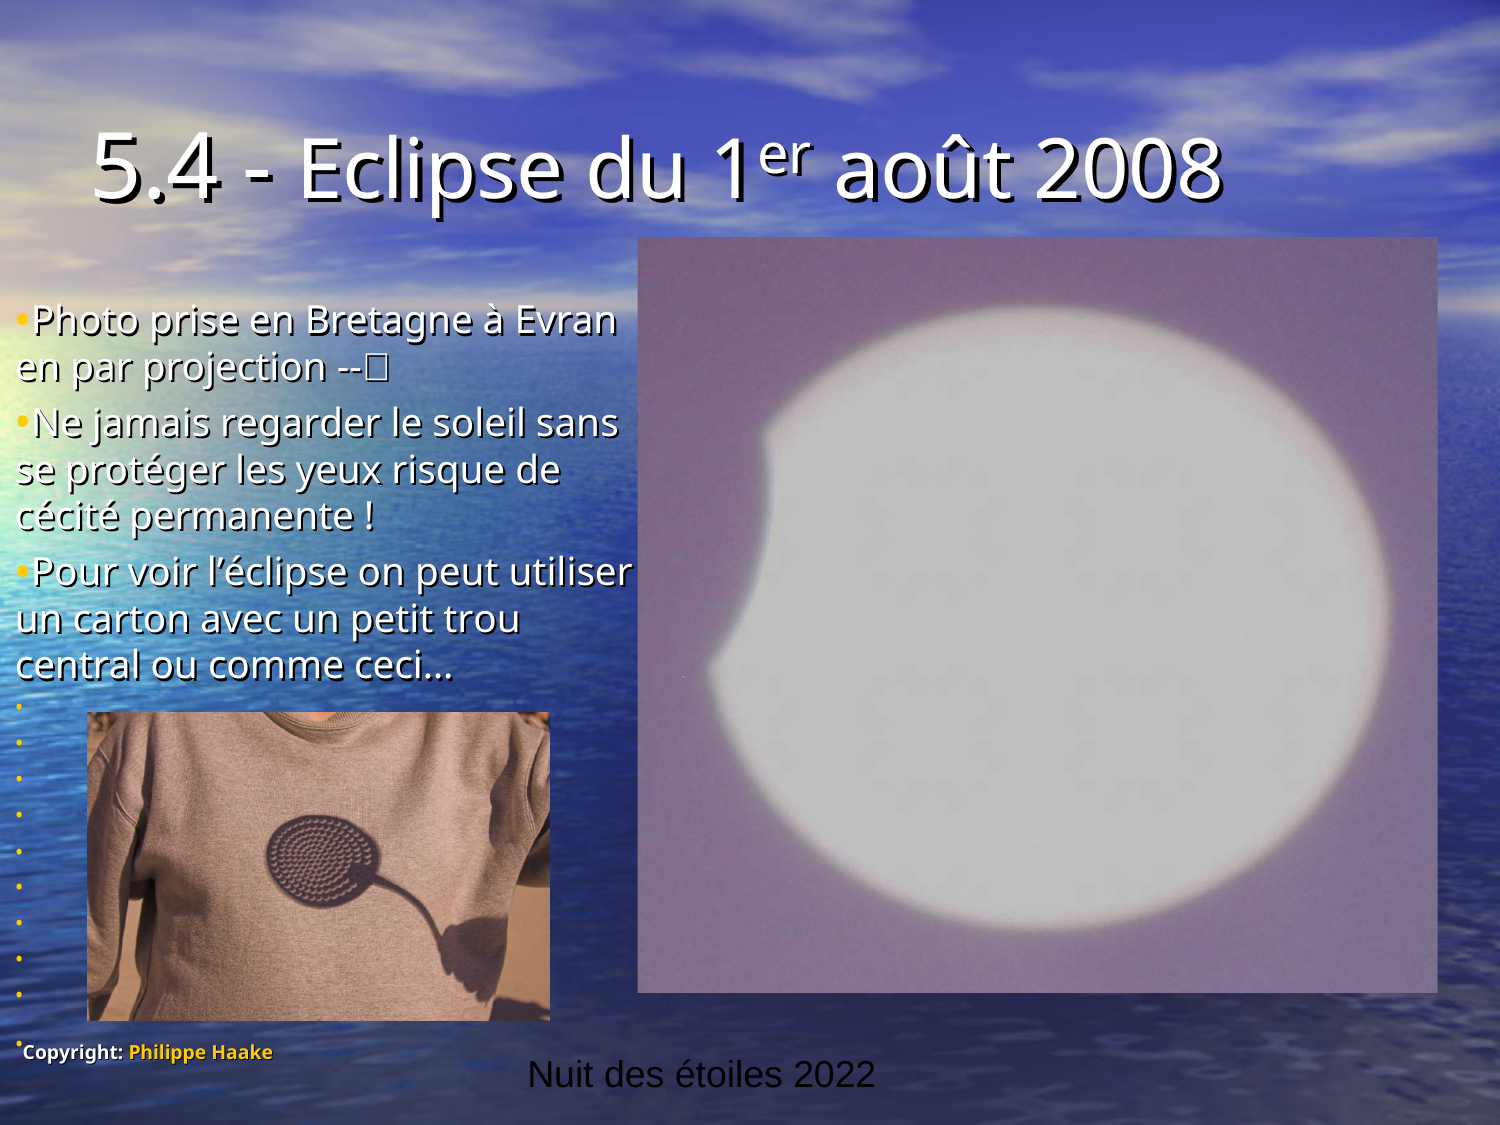

# 5.4 - Eclipse du 1er août 2008
Photo prise en Bretagne à Evran en par projection --
Ne jamais regarder le soleil sans se protéger les yeux risque de cécité permanente !
Pour voir l’éclipse on peut utiliser un carton avec un petit trou central ou comme ceci…
Copyright: Philippe Haake
Nuit des étoiles 2022